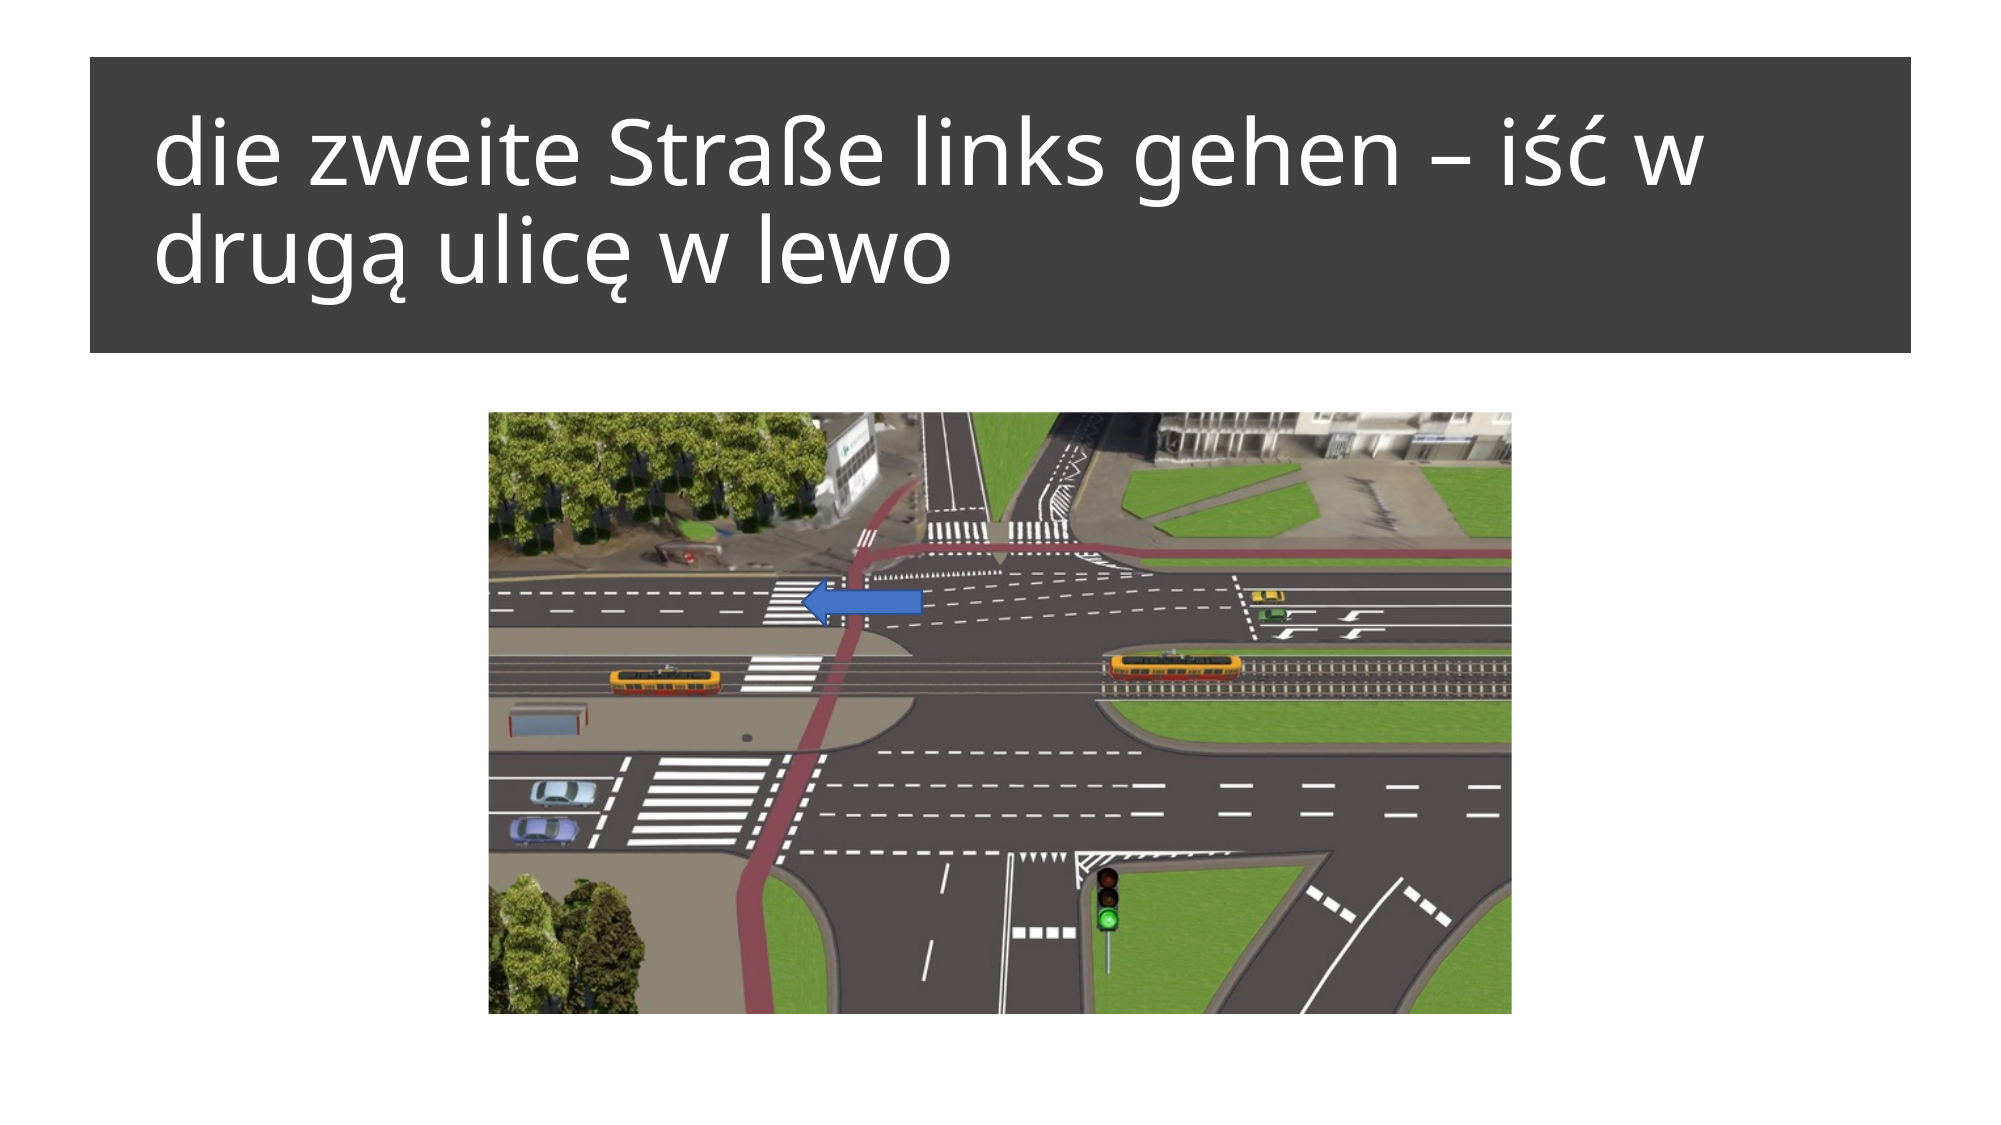

# die zweite Straße links gehen – iść w drugą ulicę w lewo